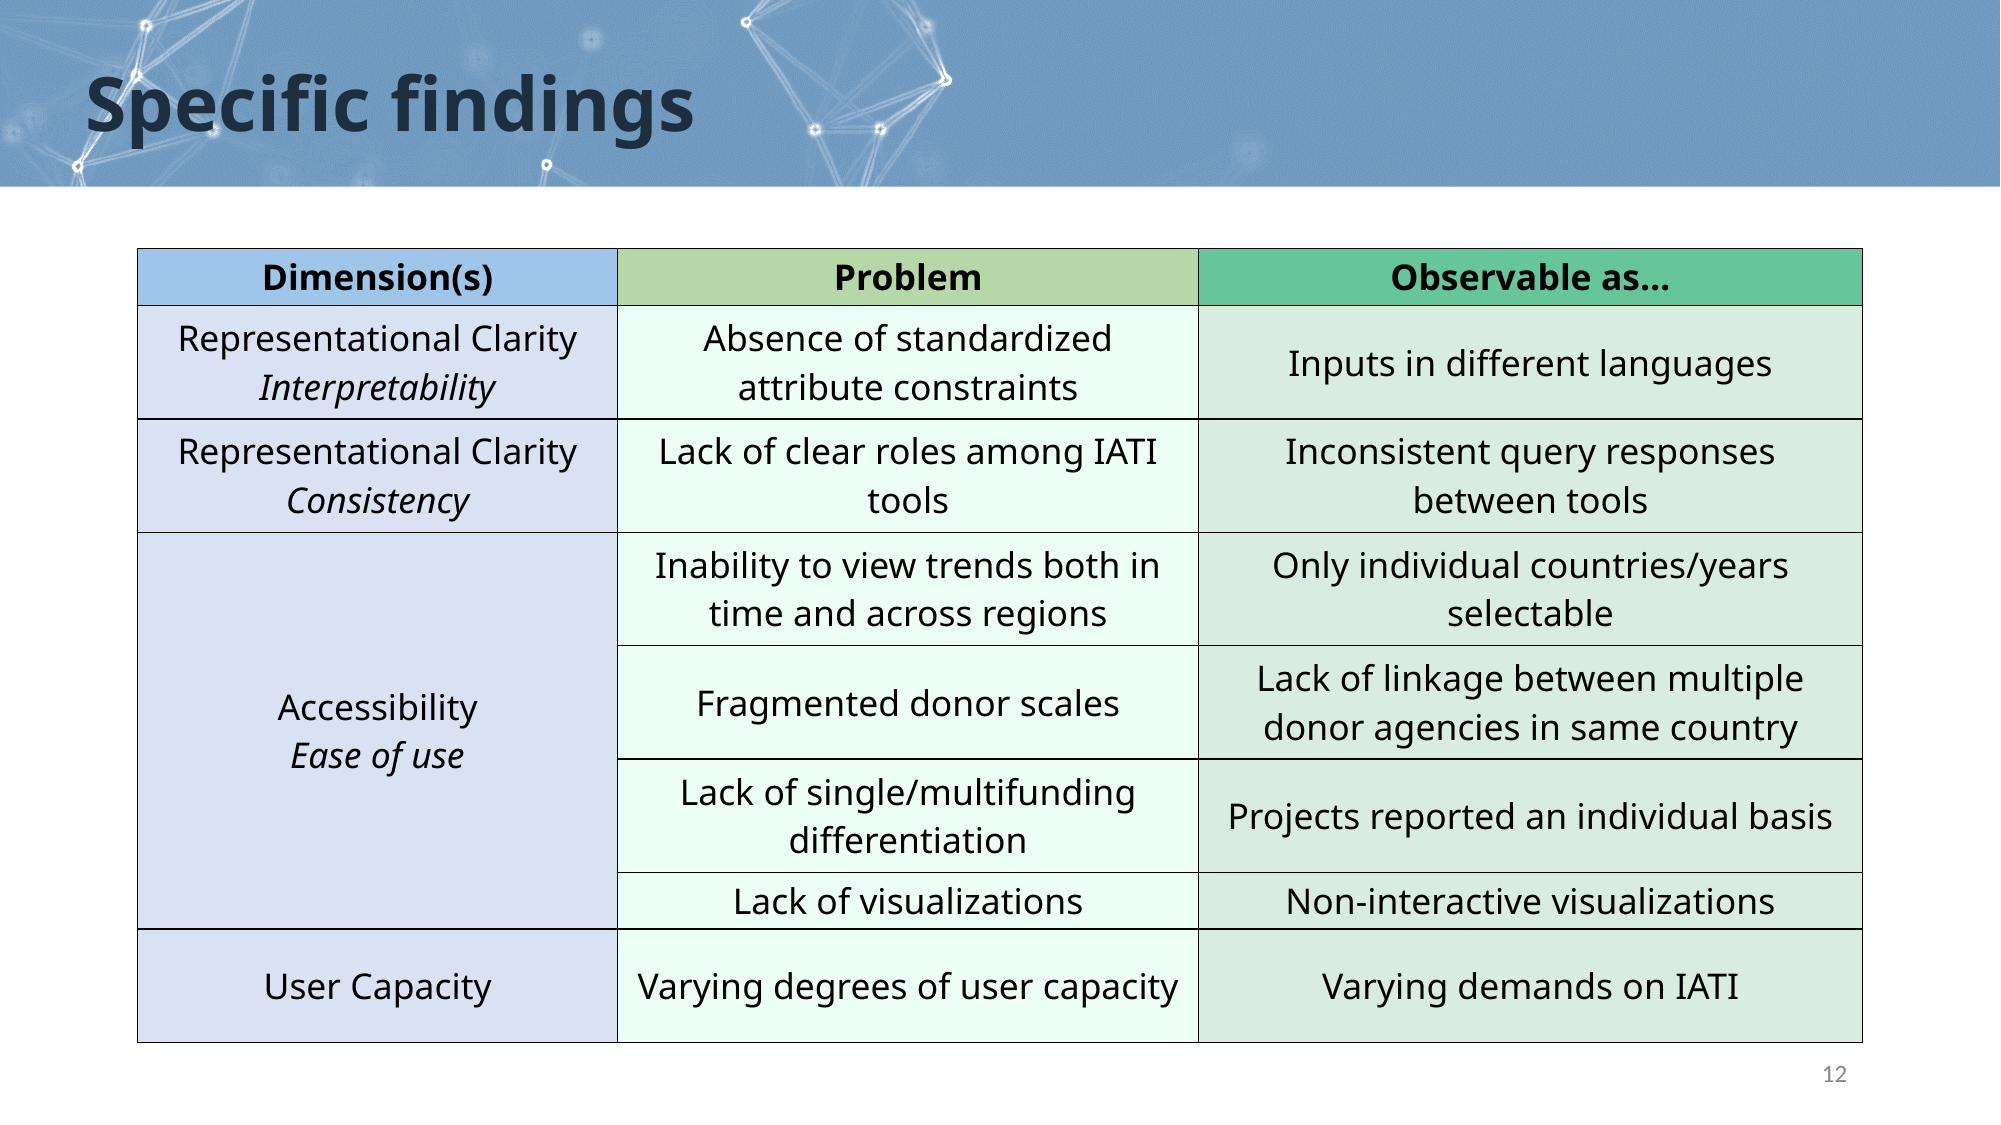

Specific findings
| Dimension(s) | Problem | Observable as… |
| --- | --- | --- |
| Representational Clarity Interpretability | Absence of standardized attribute constraints | Inputs in different languages |
| Representational Clarity Consistency | Lack of clear roles among IATI tools | Inconsistent query responses between tools |
| Accessibility Ease of use | Inability to view trends both in time and across regions | Only individual countries/years selectable |
| | Fragmented donor scales | Lack of linkage between multiple donor agencies in same country |
| | Lack of single/multifunding differentiation | Projects reported an individual basis |
| | Lack of visualizations | Non-interactive visualizations |
| User Capacity | Varying degrees of user capacity | Varying demands on IATI |